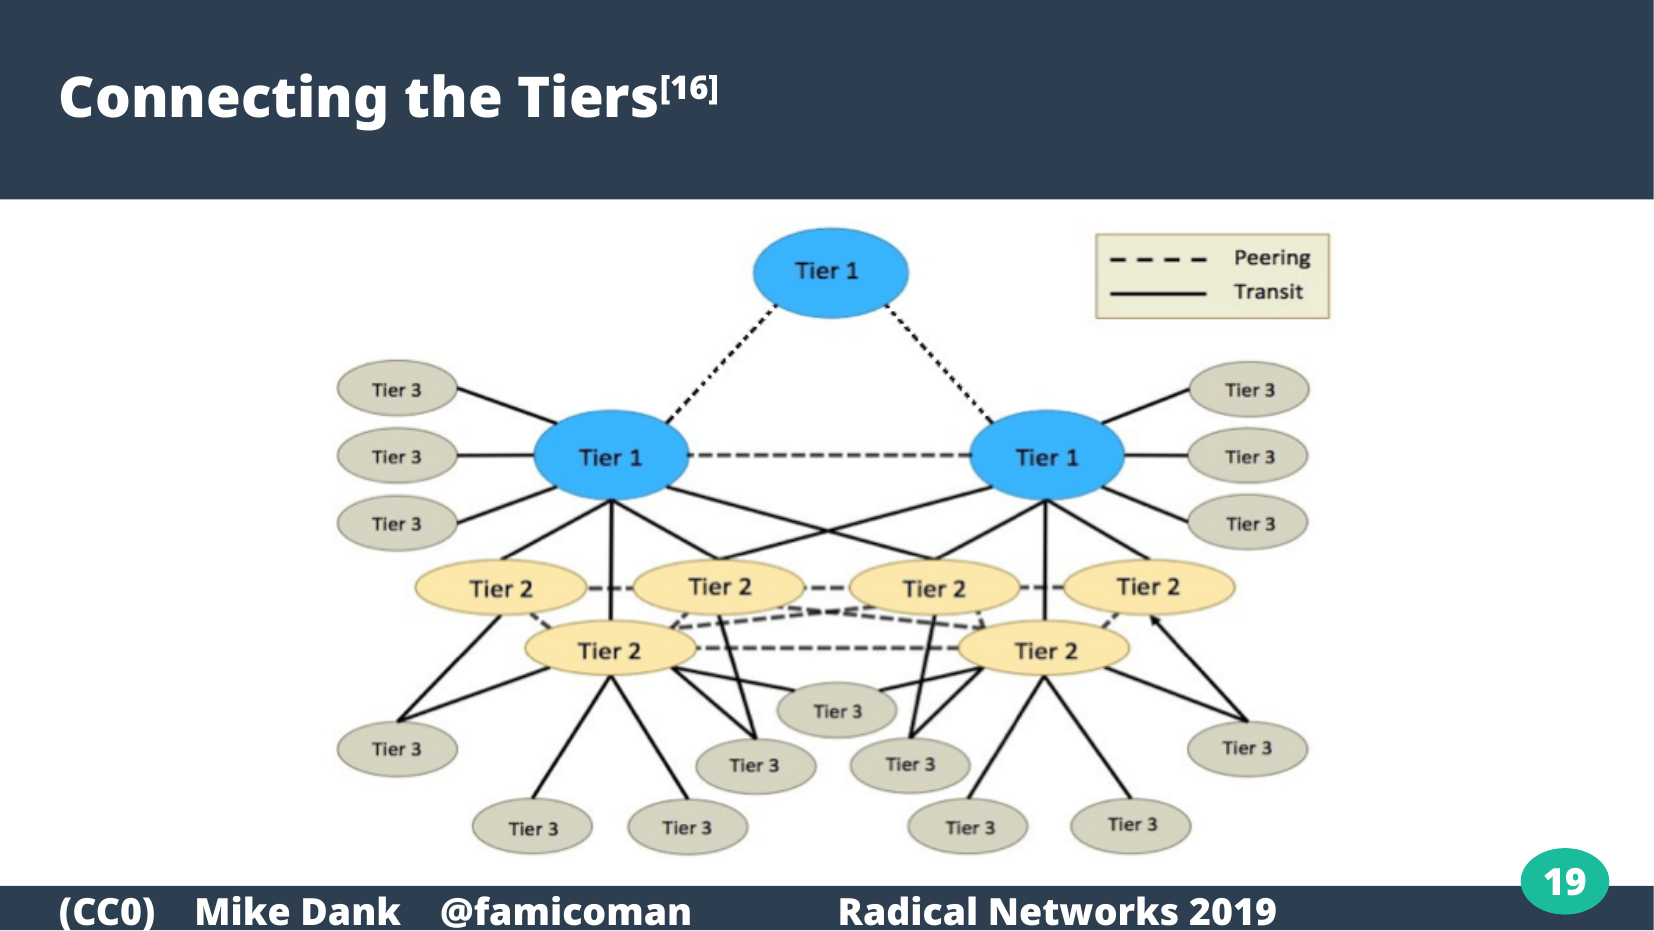

# Connecting the Tiers[16]
19
(CC0) Mike Dank @famicoman
Radical Networks 2019